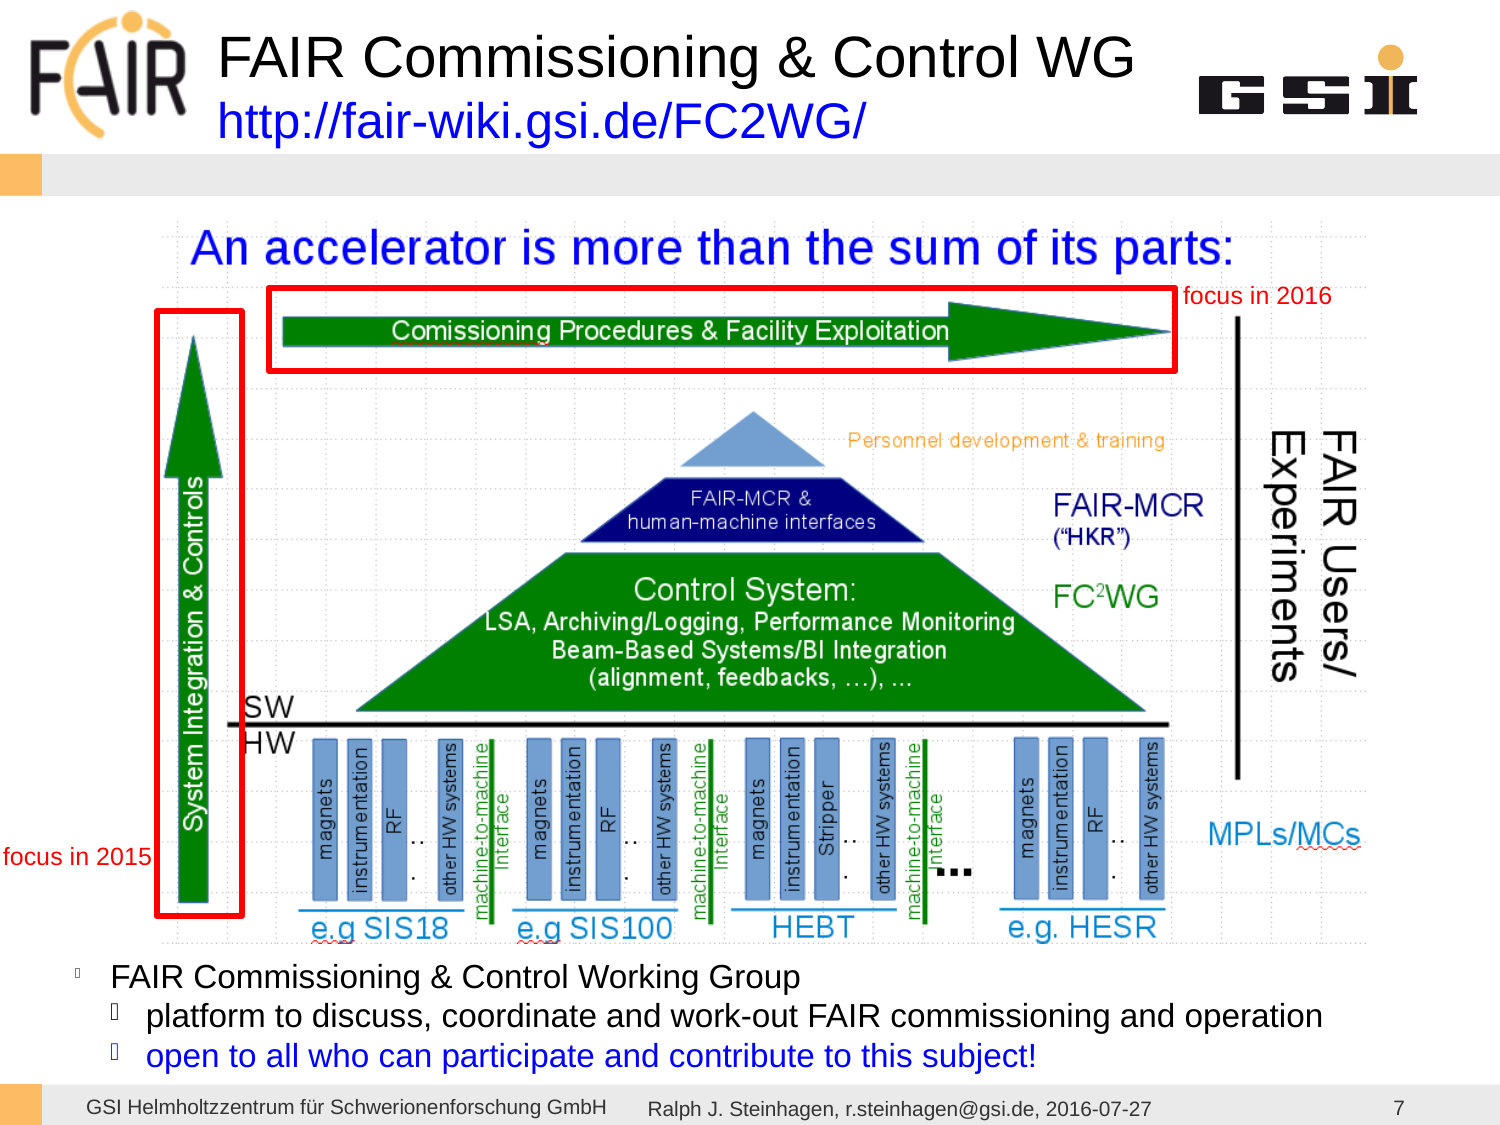

FAIR Commissioning & Control WG
http://fair-wiki.gsi.de/FC2WG/
focus in 2016
focus in 2015
FAIR Commissioning & Control Working Group
platform to discuss, coordinate and work-out FAIR commissioning and operation
open to all who can participate and contribute to this subject!